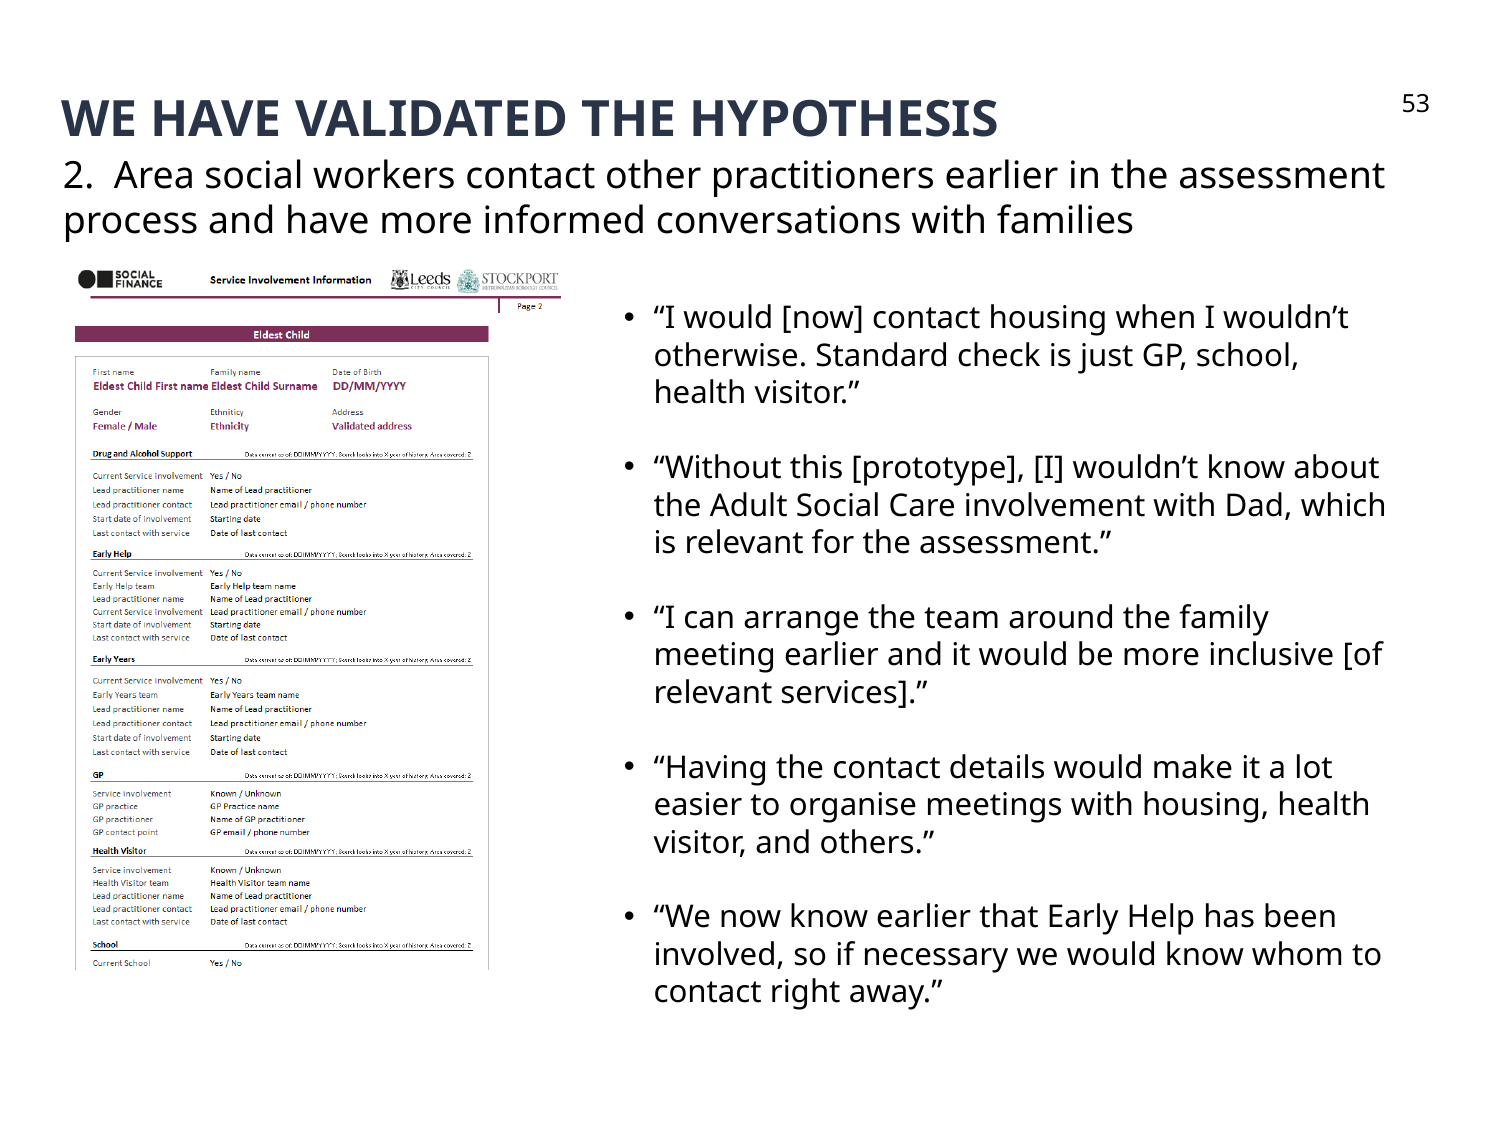

WE HAVE VALIDATED THE HYPOTHESIS
2. Area social workers contact other practitioners earlier in the assessment process and have more informed conversations with families
“I would [now] contact housing when I wouldn’t otherwise. Standard check is just GP, school, health visitor.”
“Without this [prototype], [I] wouldn’t know about the Adult Social Care involvement with Dad, which is relevant for the assessment.”
“I can arrange the team around the family meeting earlier and it would be more inclusive [of relevant services].”
“Having the contact details would make it a lot easier to organise meetings with housing, health visitor, and others.”
“We now know earlier that Early Help has been involved, so if necessary we would know whom to contact right away.”